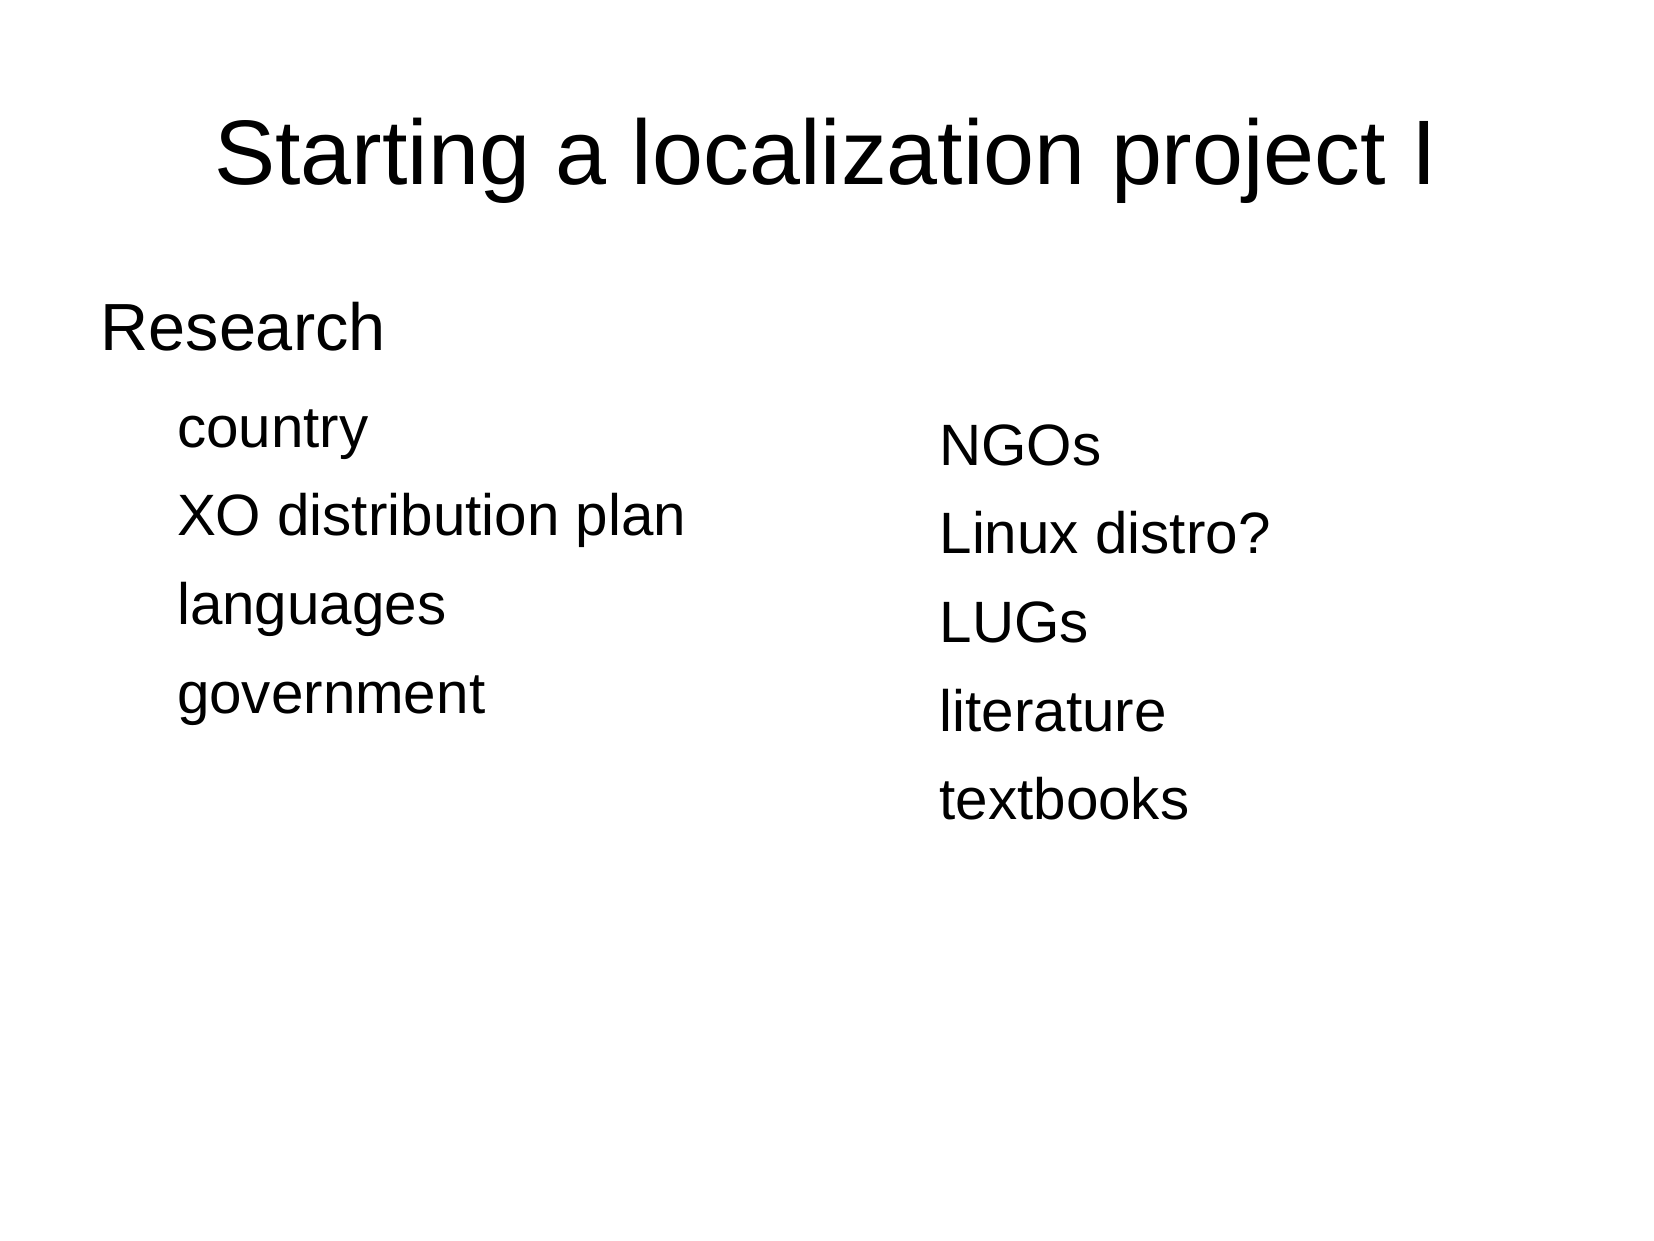

# Starting a localization project I
Research
country
XO distribution plan
languages
government
NGOs
Linux distro?
LUGs
literature
textbooks